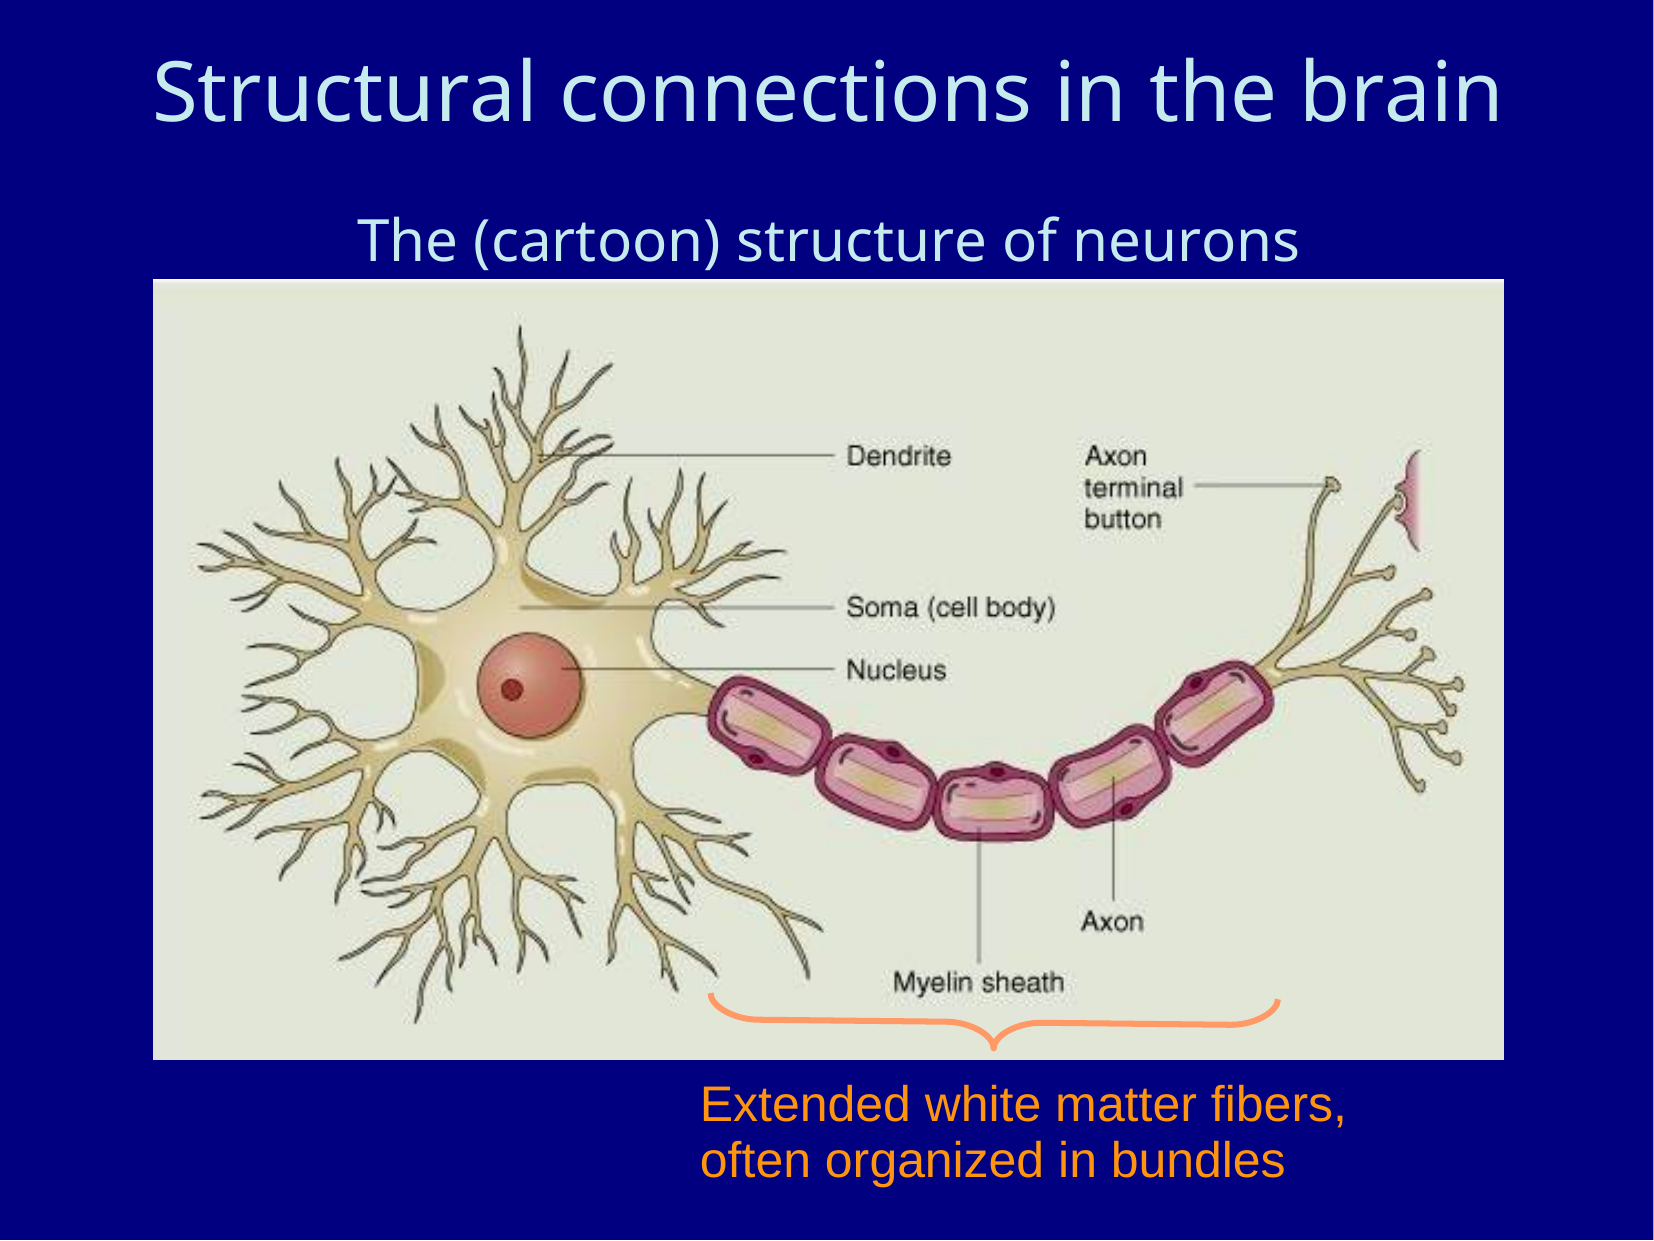

# Structural connections in the brain
The (cartoon) structure of neurons
Extended white matter fibers,
often organized in bundles